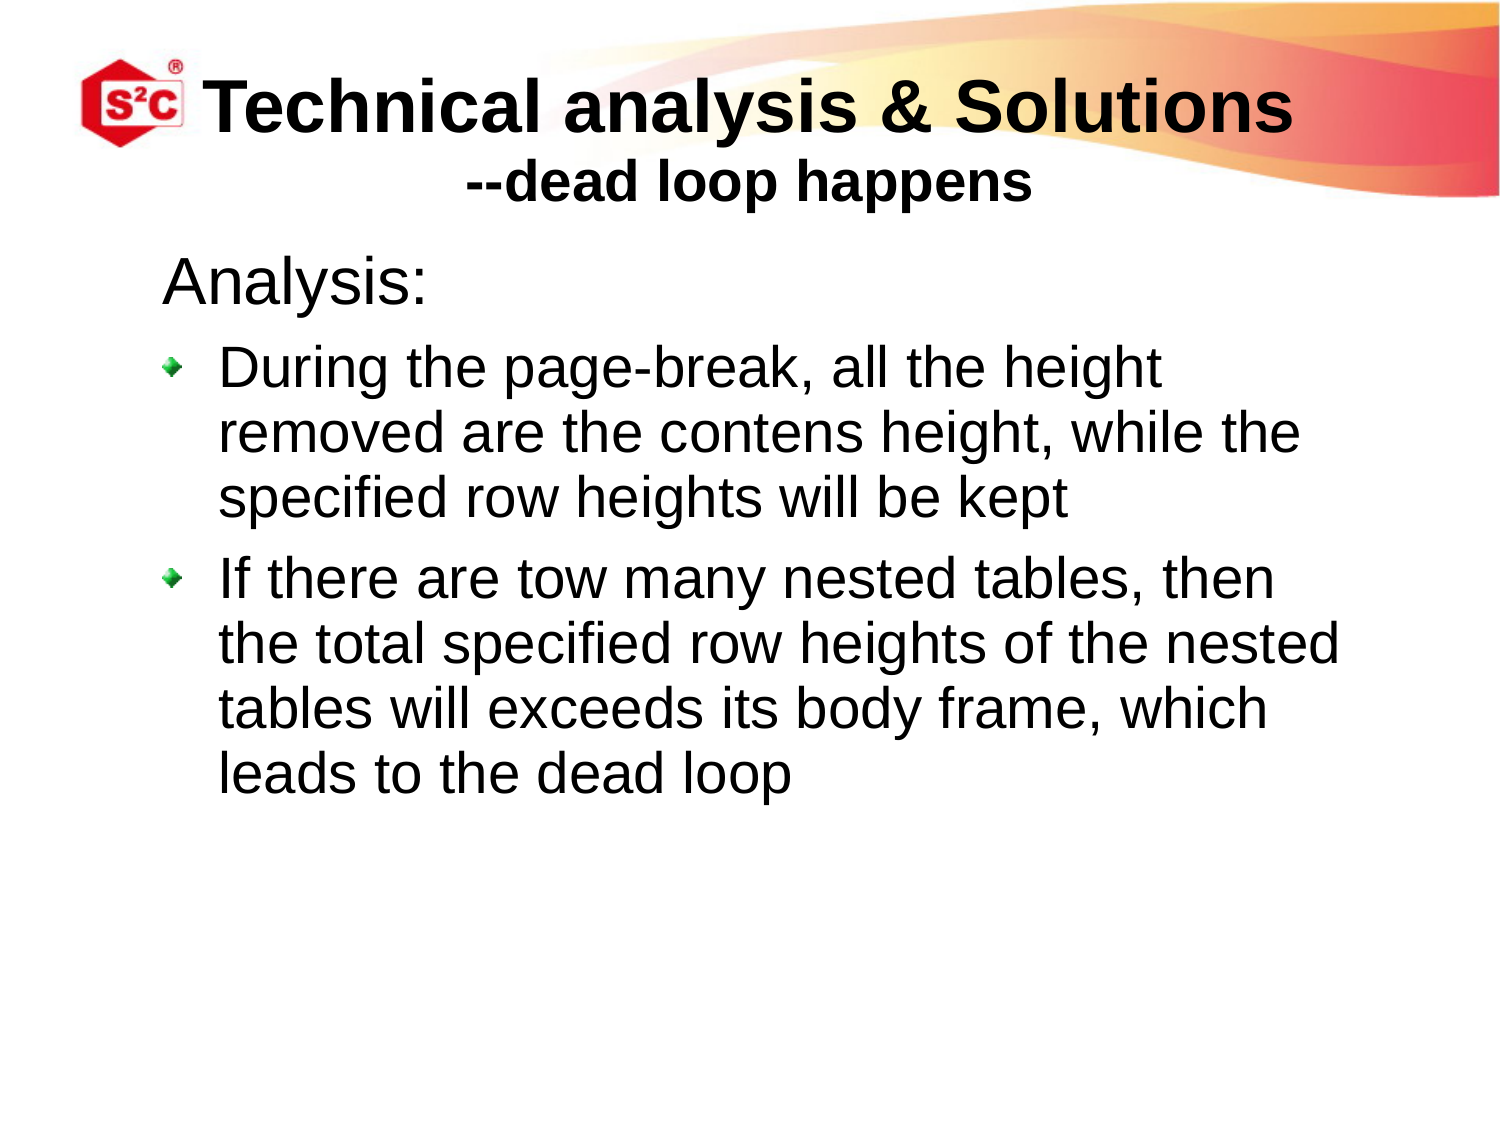

# Technical analysis & Solutions --dead loop happens
Analysis:
During the page-break, all the height removed are the contens height, while the specified row heights will be kept
If there are tow many nested tables, then the total specified row heights of the nested tables will exceeds its body frame, which leads to the dead loop